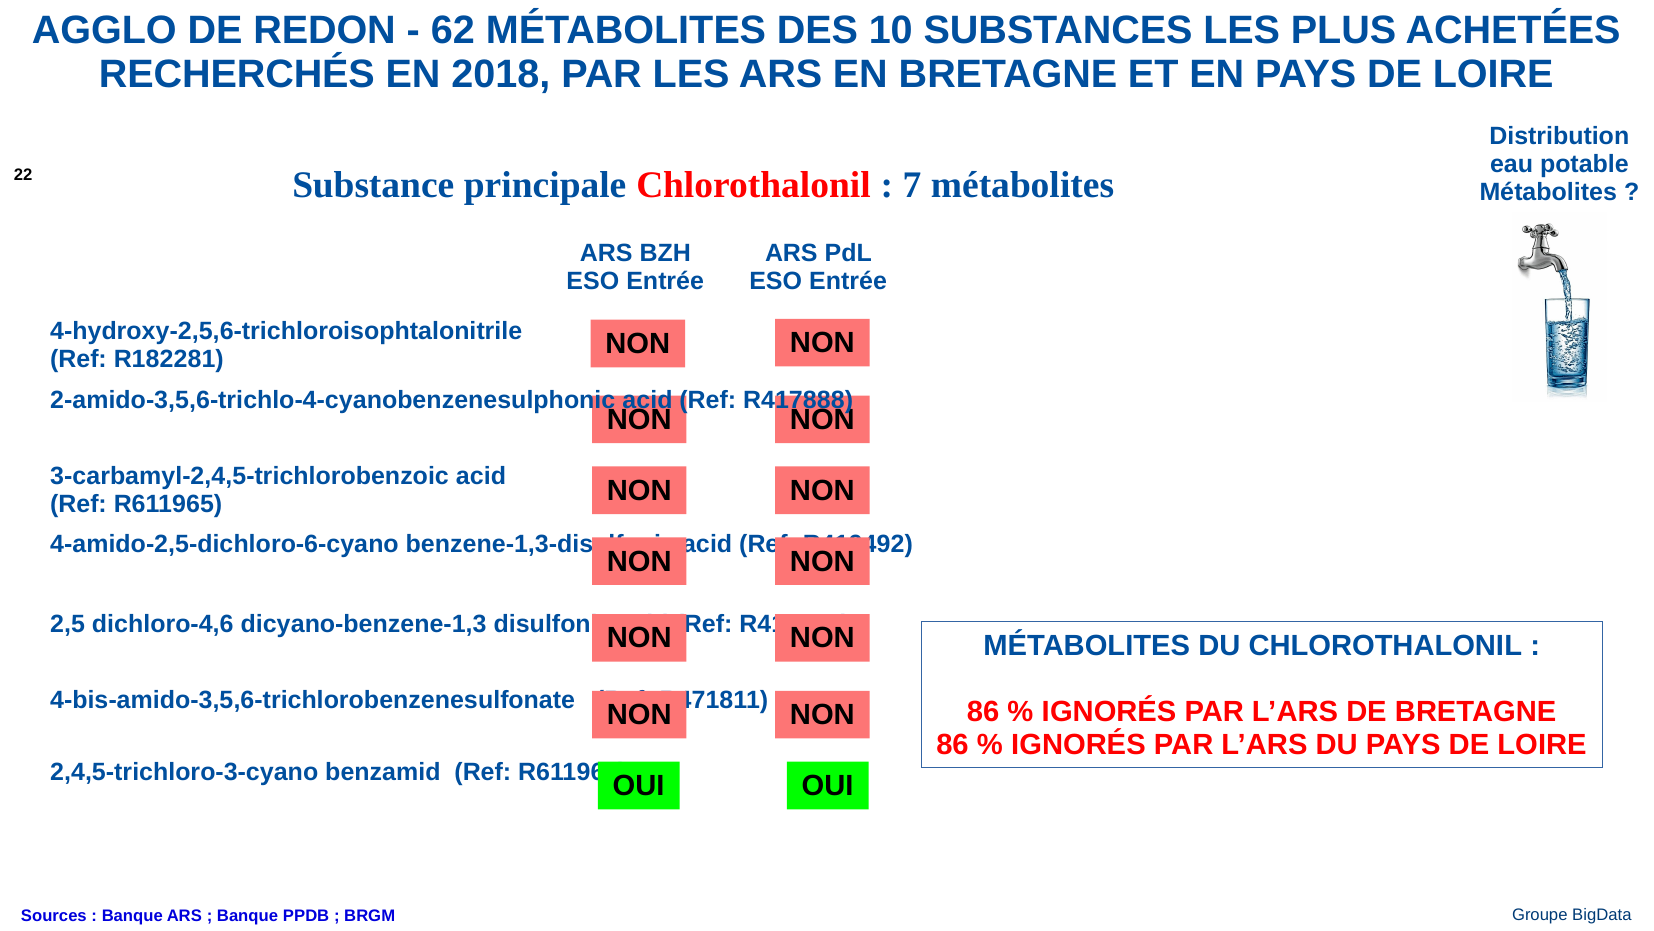

AGGLO DE REDON - 62 MÉTABOLITES DES 10 SUBSTANCES LES PLUS ACHETÉES
RECHERCHÉS EN 2018, PAR LES ARS EN BRETAGNE ET EN PAYS DE LOIRE
Distribution
eau potable
Métabolites ?
Substance principale Chlorothalonil : 7 métabolites
ARS BZH
ESO Entrée
ARS PdL
ESO Entrée
4-hydroxy-2,5,6-trichloroisophtalonitrile
(Ref: R182281)
NON
NON
2-amido-3,5,6-trichlo-4-cyanobenzenesulphonic acid (Ref: R417888)
NON
NON
3-carbamyl-2,4,5-trichlorobenzoic acid
(Ref: R611965)
NON
NON
4-amido-2,5-dichloro-6-cyano benzene-1,3-disulfonic acid (Ref: R419492)
NON
NON
2,5 dichloro-4,6 dicyano-benzene-1,3 disulfonic acid (Ref: R418503)
NON
NON
MÉTABOLITES DU CHLOROTHALONIL :
86 % IGNORÉS PAR L’ARS DE BRETAGNE
86 % IGNORÉS PAR L’ARS DU PAYS DE LOIRE
4-bis-amido-3,5,6-trichlorobenzenesulfonate (Ref: R471811)
NON
NON
2,4,5-trichloro-3-cyano benzamid (Ref: R611966)
OUI
OUI
Groupe BigData
Sources : Banque ARS ; Banque PPDB ; BRGM